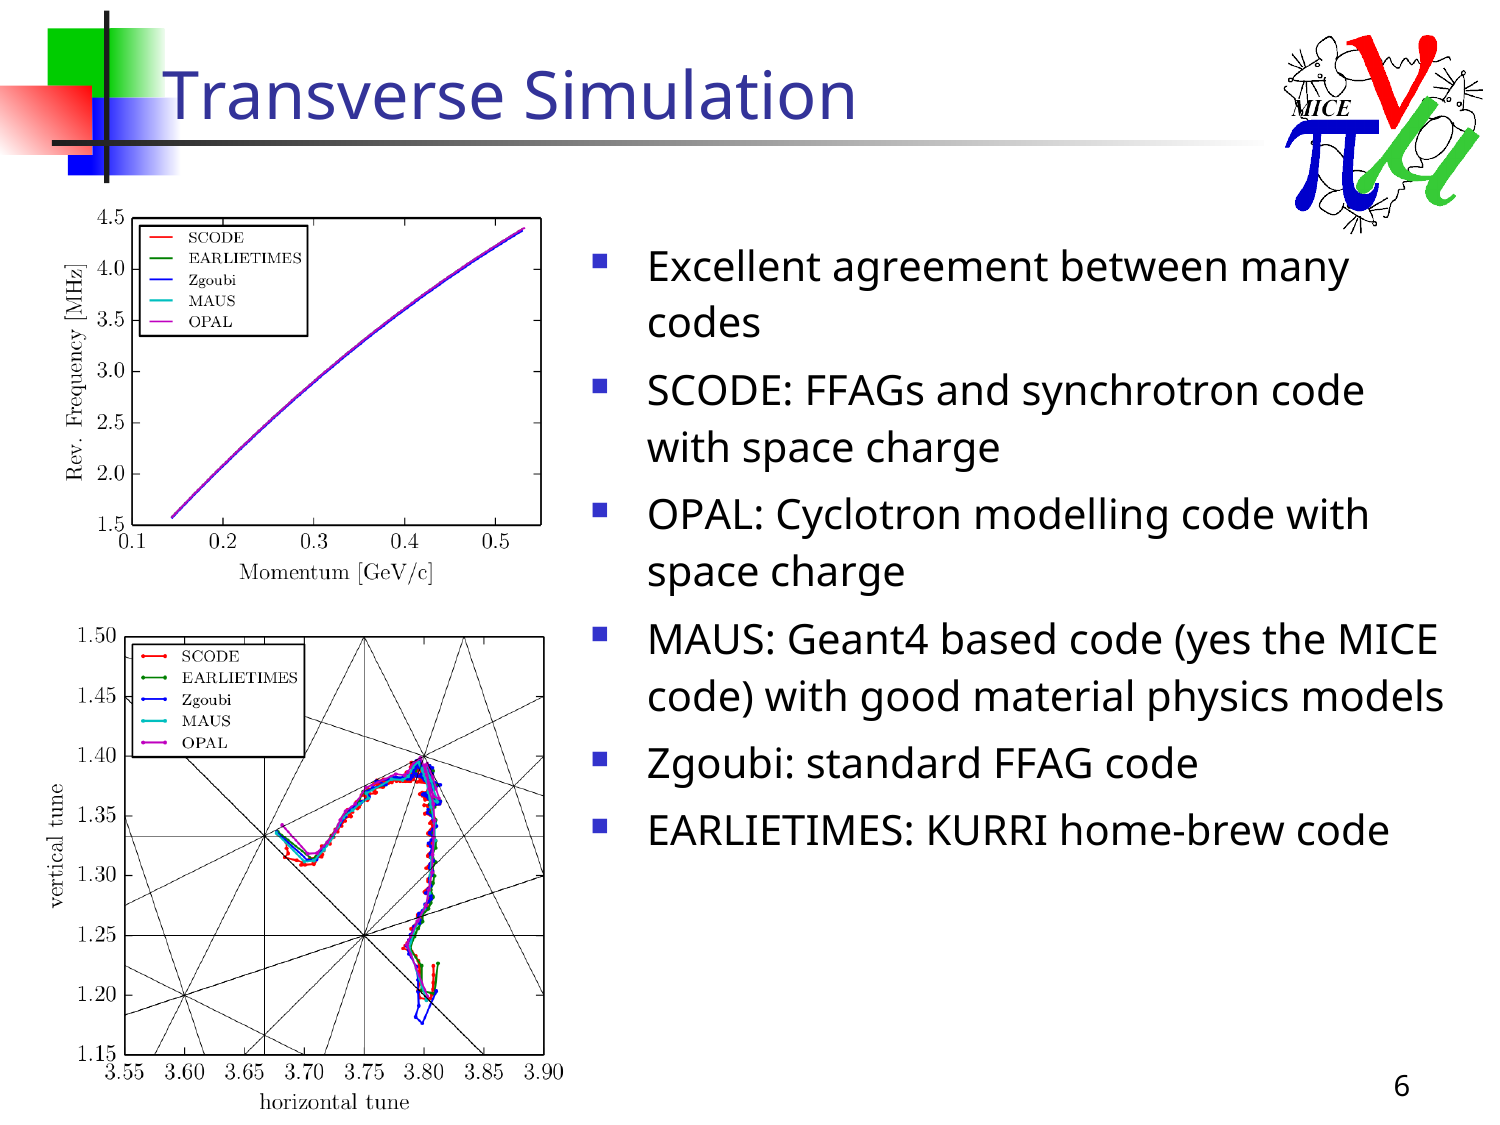

# Transverse Simulation
Excellent agreement between many codes
SCODE: FFAGs and synchrotron code with space charge
OPAL: Cyclotron modelling code with space charge
MAUS: Geant4 based code (yes the MICE code) with good material physics models
Zgoubi: standard FFAG code
EARLIETIMES: KURRI home-brew code
6